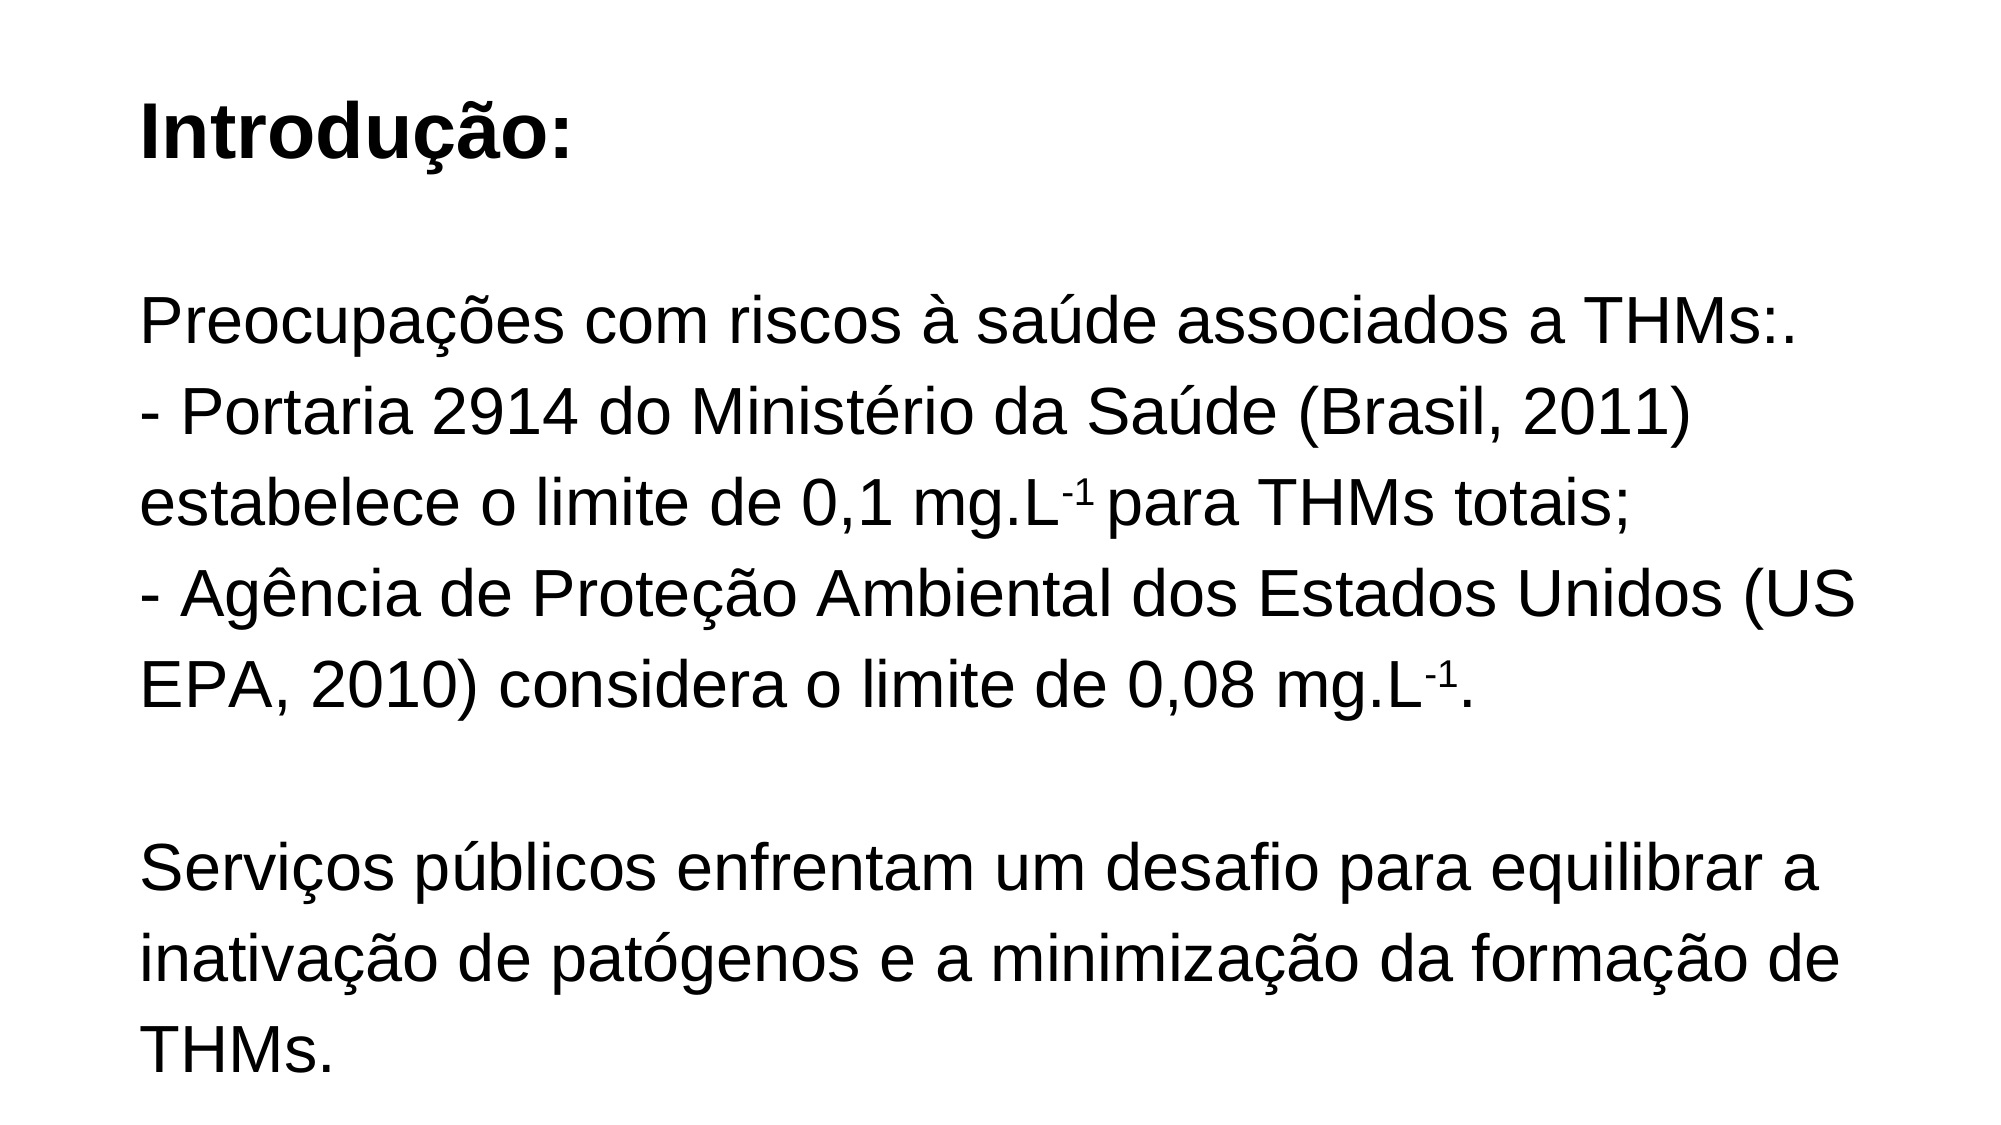

# Introdução: Preocupações com riscos à saúde associados a THMs:. - Portaria 2914 do Ministério da Saúde (Brasil, 2011) estabelece o limite de 0,1 mg.L-1 para THMs totais; - Agência de Proteção Ambiental dos Estados Unidos (US EPA, 2010) considera o limite de 0,08 mg.L-1. Serviços públicos enfrentam um desafio para equilibrar a inativação de patógenos e a minimização da formação de THMs.